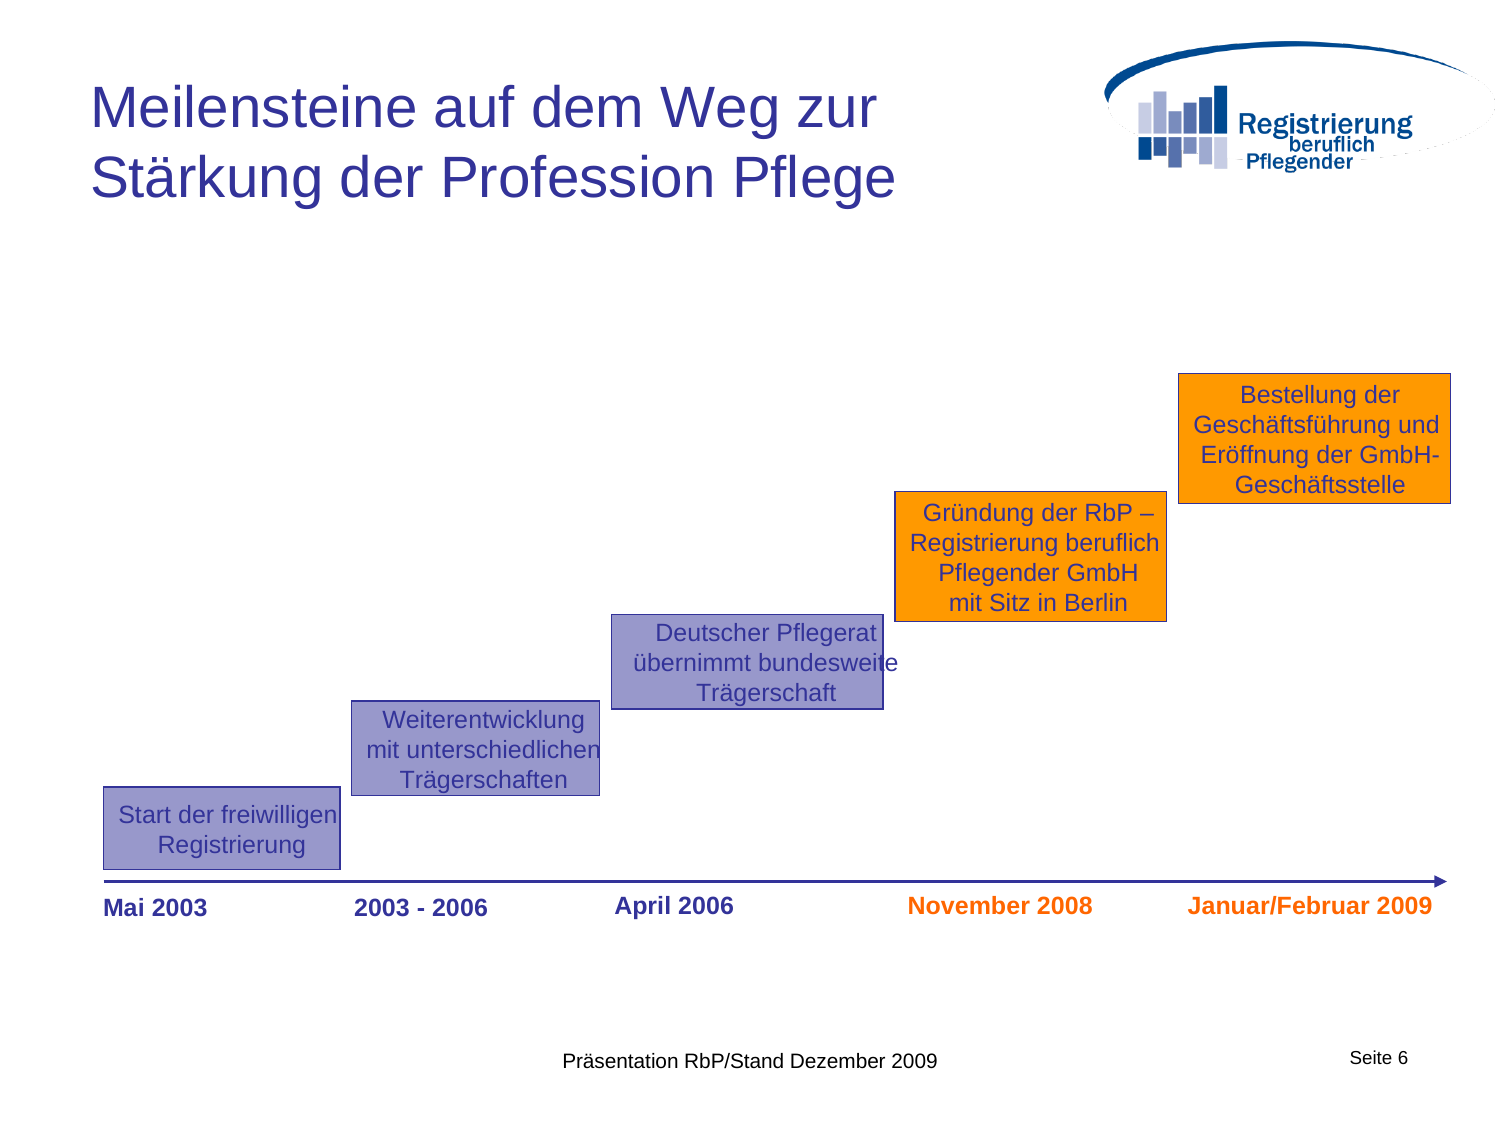

# Meilensteine auf dem Weg zur Stärkung der Profession Pflege
Bestellung der
Geschäftsführung und
Eröffnung der GmbH-
Geschäftsstelle
Gründung der RbP –
Registrierung beruflich
Pflegender GmbH
mit Sitz in Berlin
Deutscher Pflegerat
 übernimmt bundesweite
Trägerschaft
Weiterentwicklung
mit unterschiedlichen
Trägerschaften
Start der freiwilligen
Registrierung
April 2006
November 2008
Januar/Februar 2009
Mai 2003
2003 - 2006
Präsentation RbP/Stand Dezember 2009